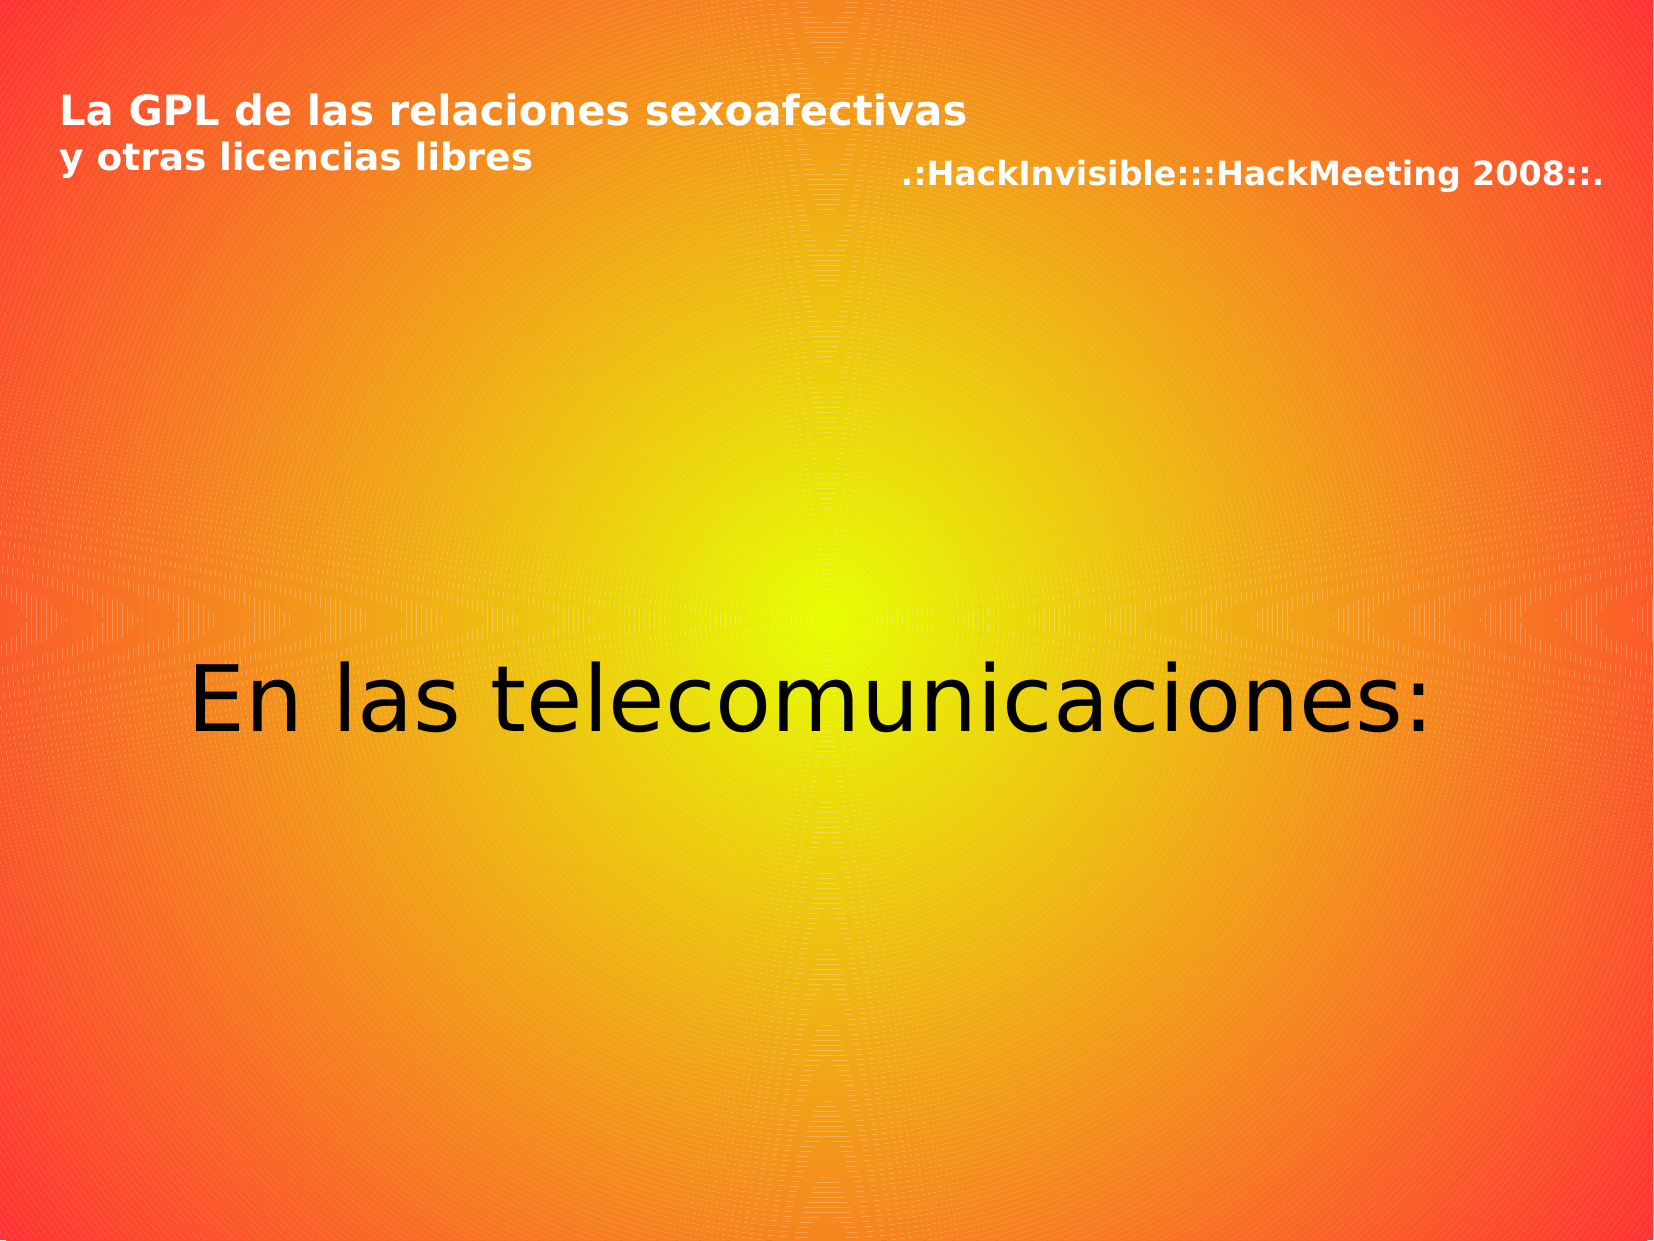

#
La GPL de las relaciones sexoafectivas
y otras licencias libres
.:HackInvisible:::HackMeeting 2008::.
En las telecomunicaciones: